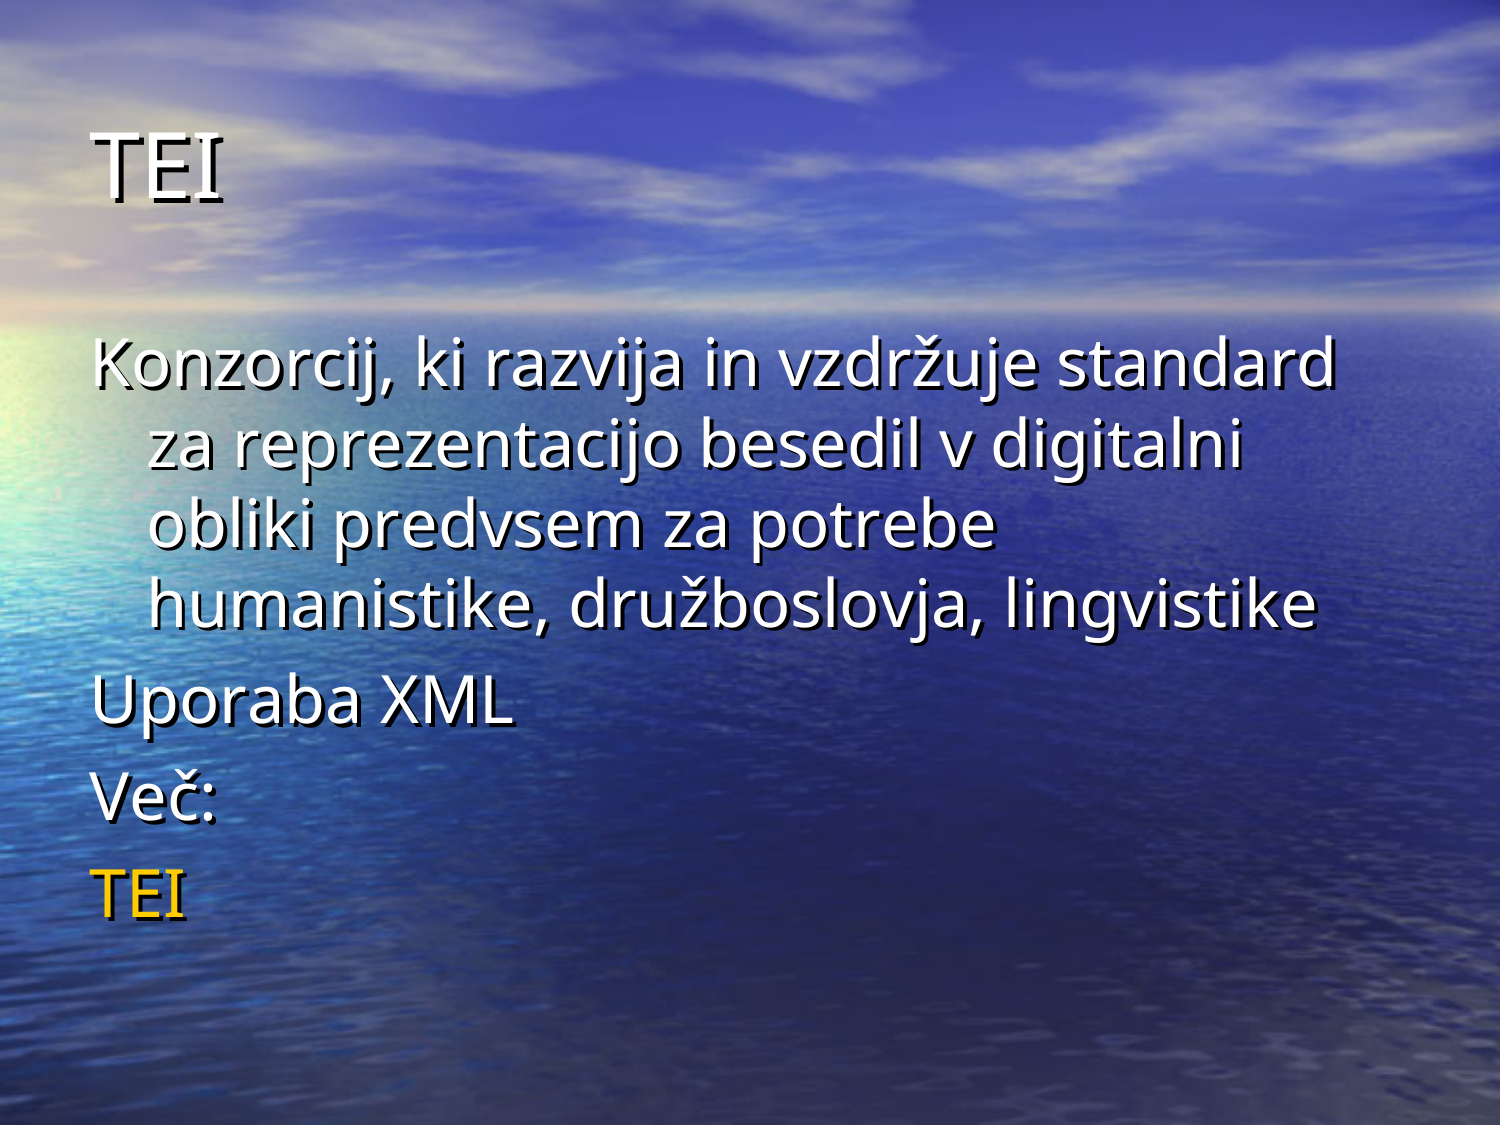

# TEI
Konzorcij, ki razvija in vzdržuje standard za reprezentacijo besedil v digitalni obliki predvsem za potrebe humanistike, družboslovja, lingvistike
Uporaba XML
Več:
TEI